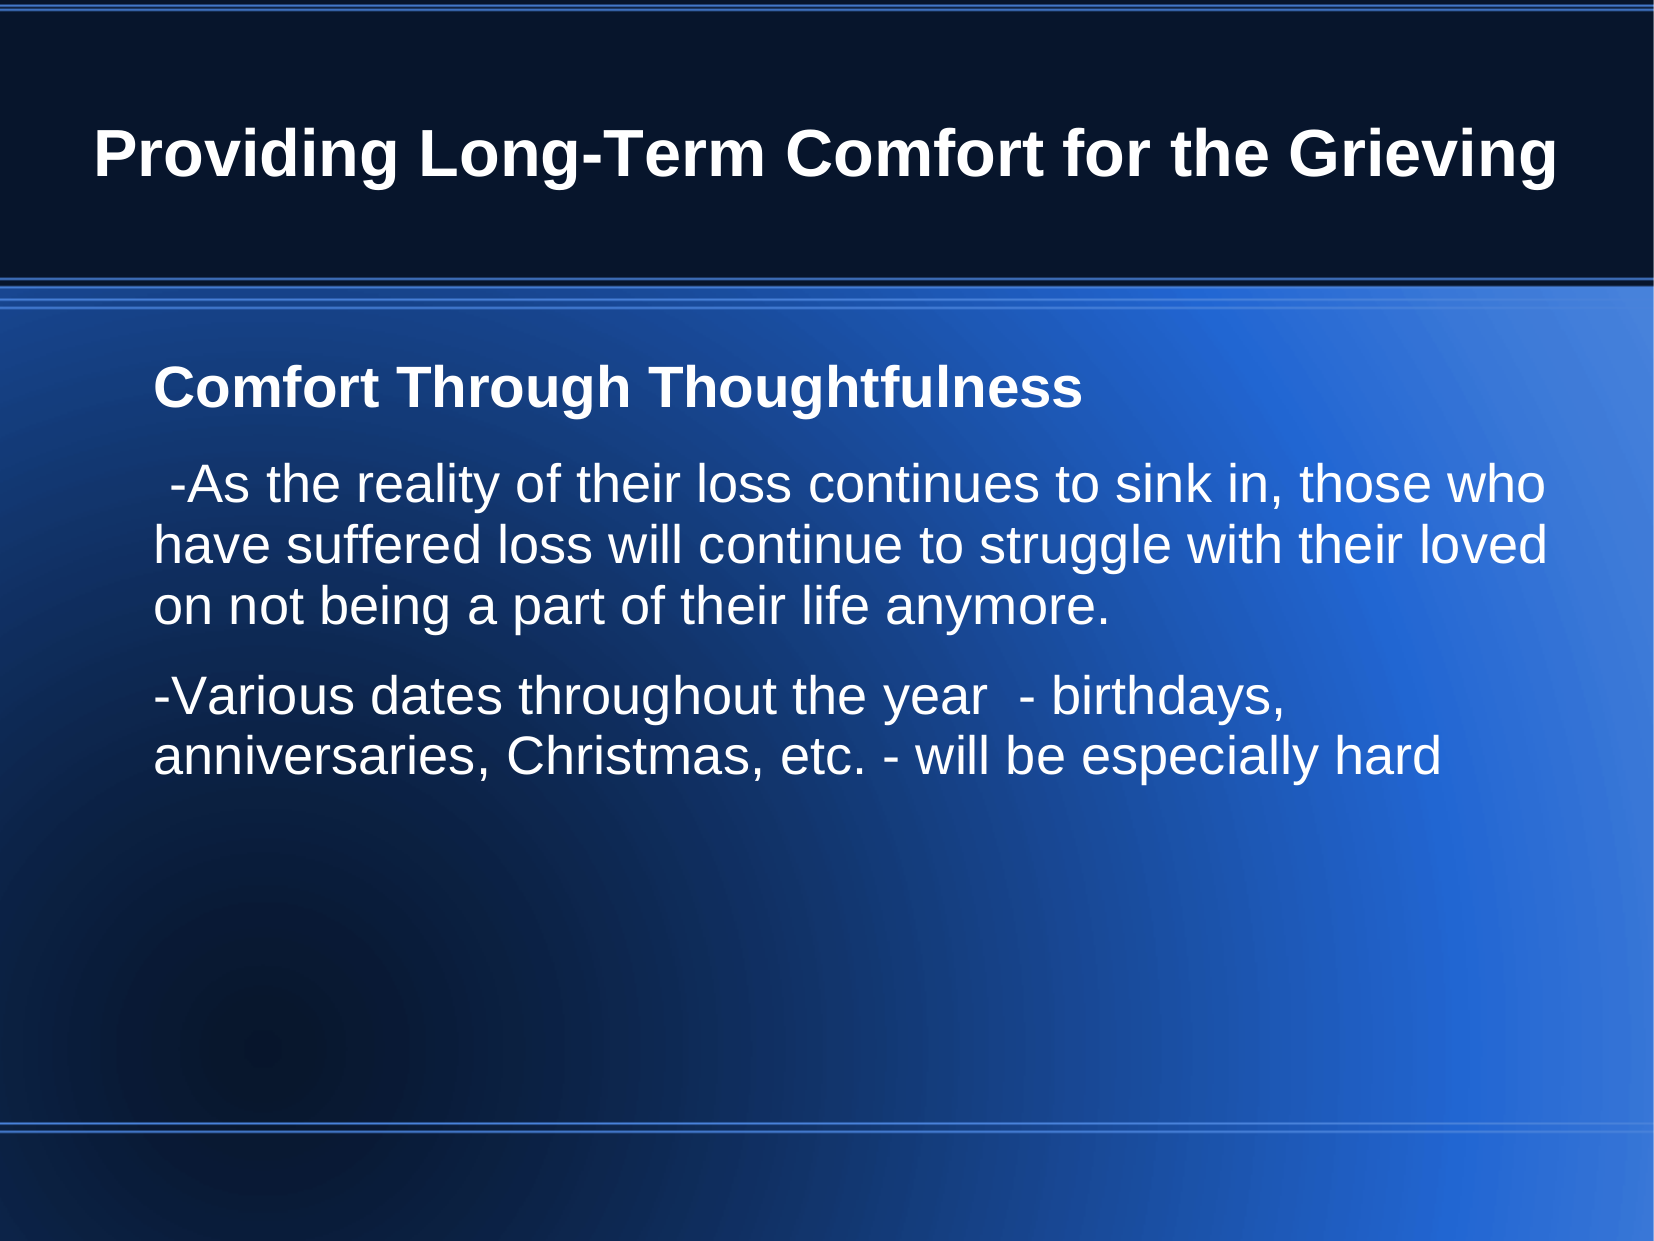

# Providing Long-Term Comfort for the Grieving
Comfort Through Thoughtfulness
 -As the reality of their loss continues to sink in, those who have suffered loss will continue to struggle with their loved on not being a part of their life anymore.
-Various dates throughout the year - birthdays, anniversaries, Christmas, etc. - will be especially hard